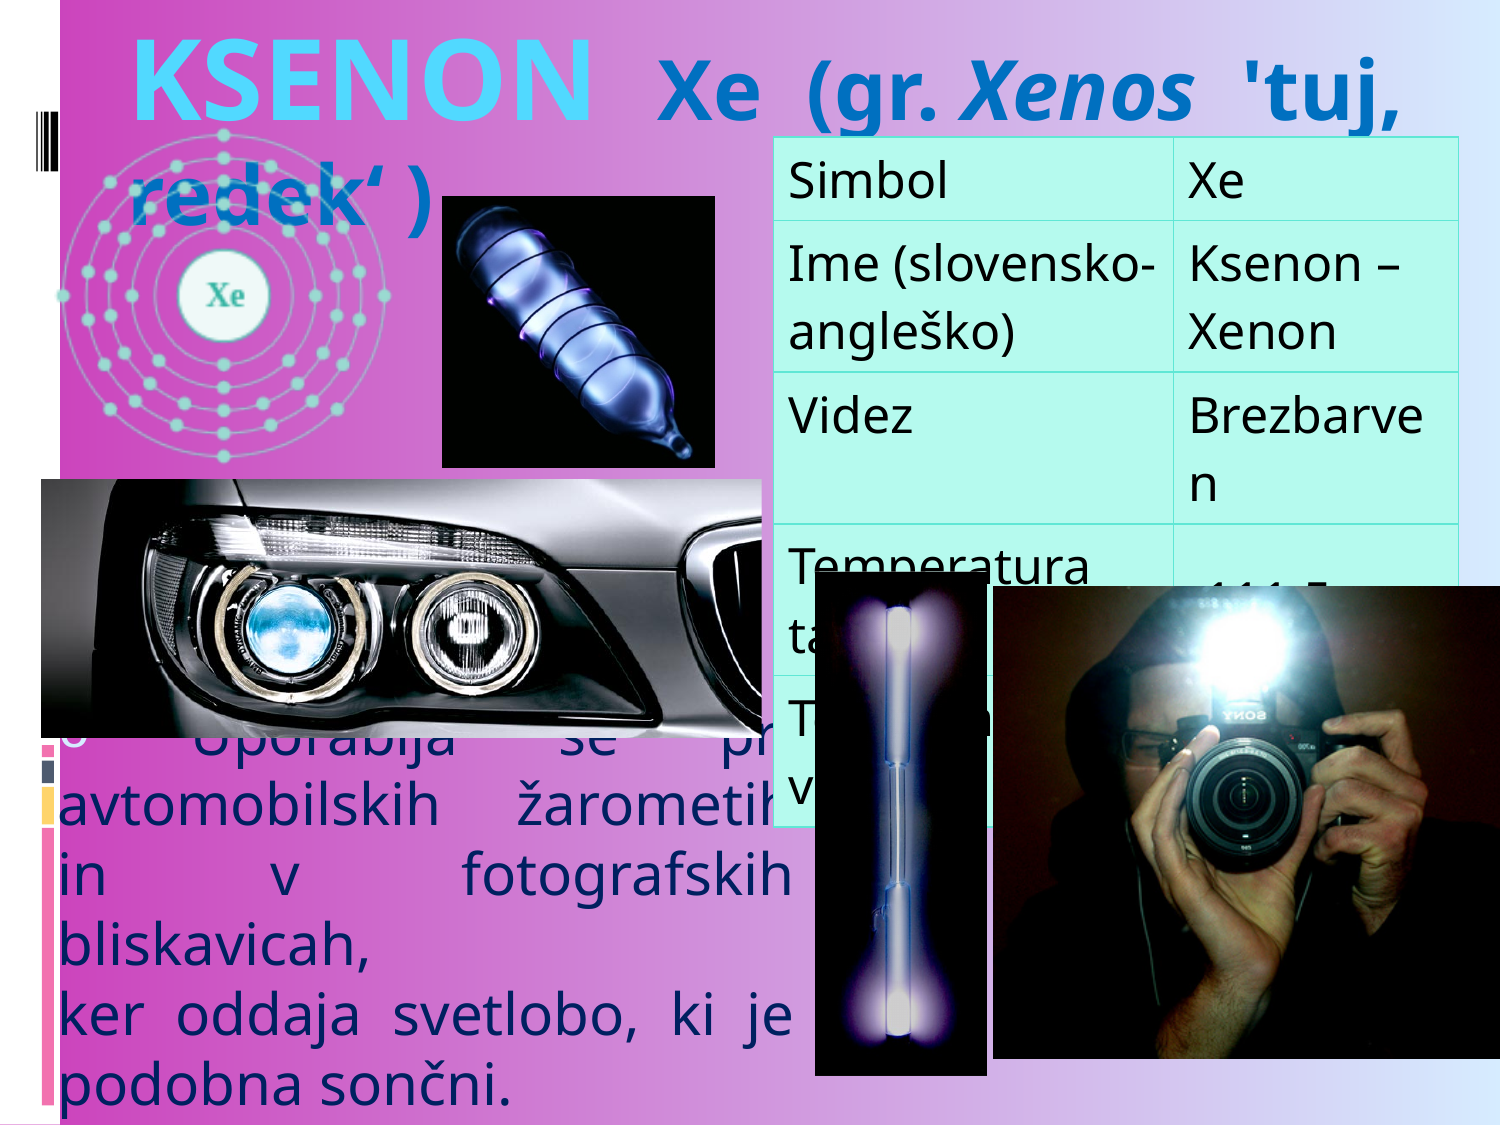

# KSENON Xe (gr. Xenos  'tuj, redek‘ )
| Simbol | Xe |
| --- | --- |
| Ime (slovensko-angleško) | Ksenon – Xenon |
| Videz | Brezbarven |
| Temperatura tališča | -111.5 |
| Temperatura vrelišča | -106.6 |
Je zelo težak žlahtni plin
Lahko tvori fluoride in okside.
 Uporablja se pri avtomobilskih žarometih in v fotografskih bliskavicah,
ker oddaja svetlobo, ki je podobna sončni.